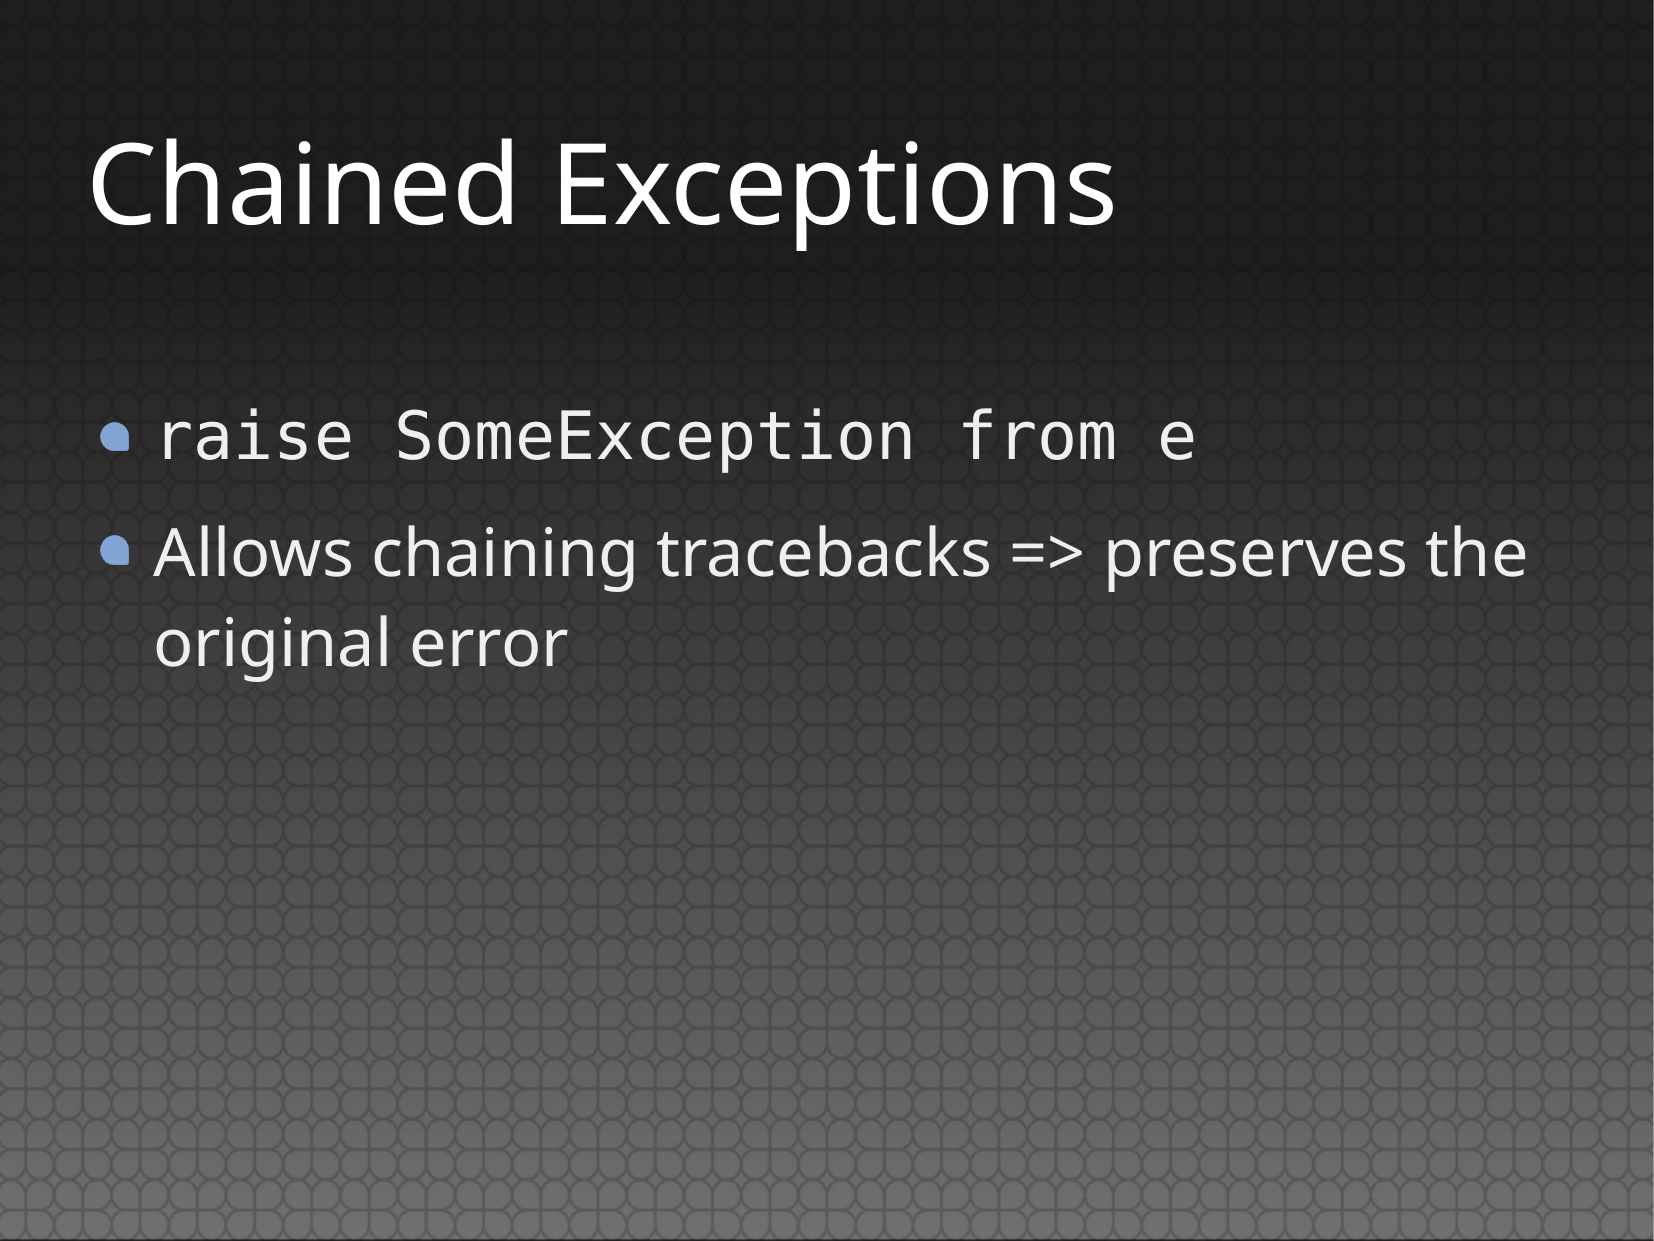

# Chained Exceptions
raise SomeException from e
Allows chaining tracebacks => preserves the original error